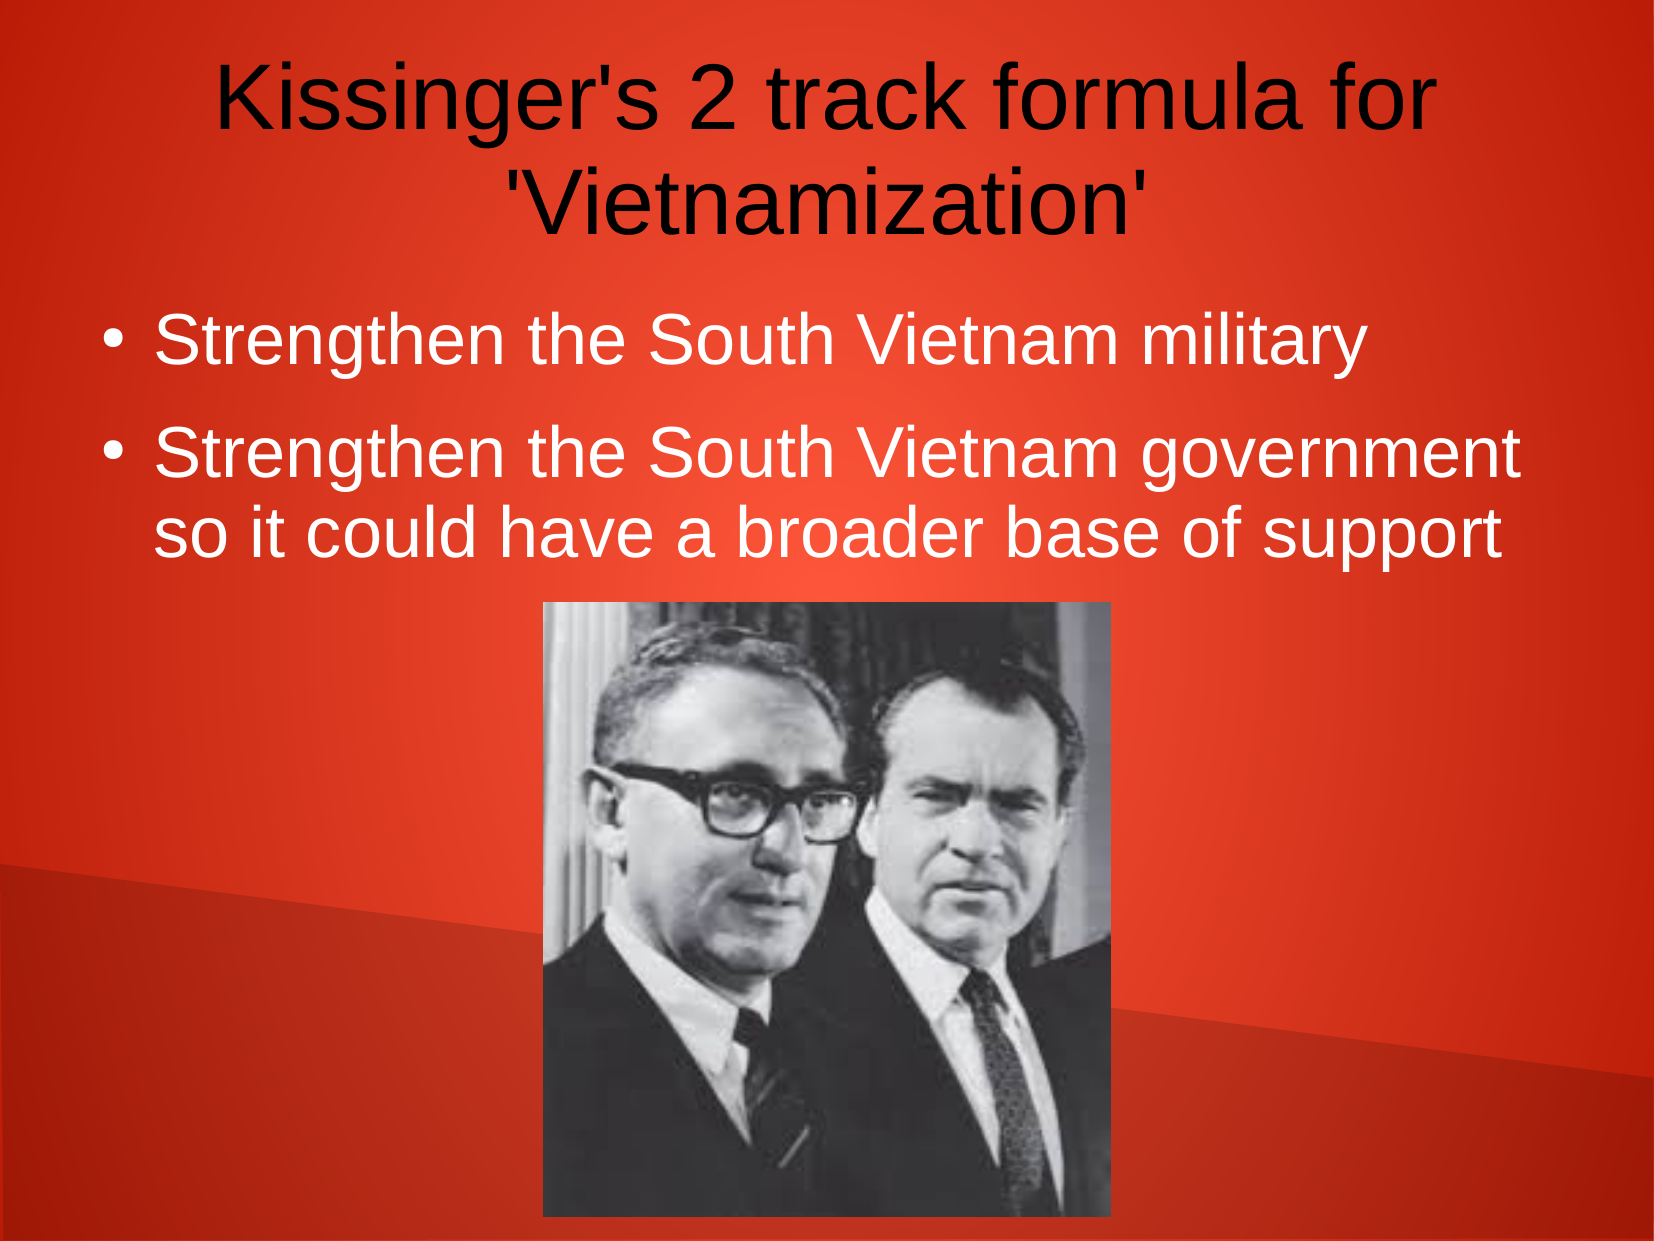

# Kissinger's 2 track formula for 'Vietnamization'
Strengthen the South Vietnam military
Strengthen the South Vietnam government so it could have a broader base of support